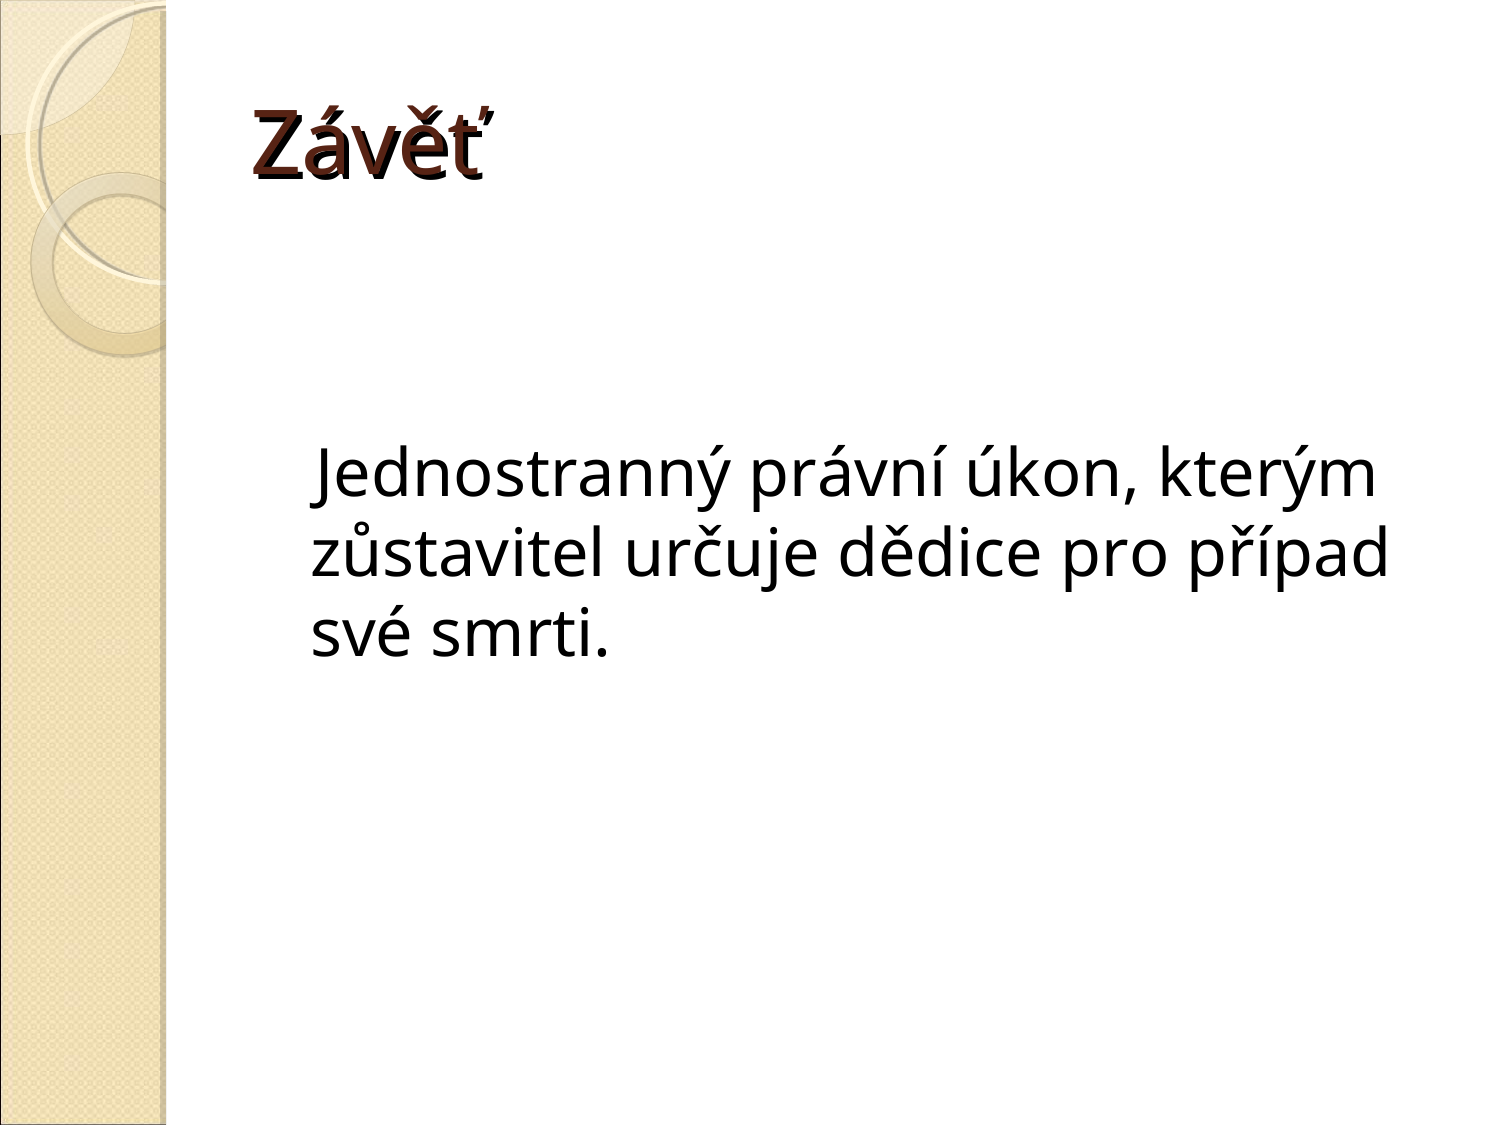

# Závěť
 Jednostranný právní úkon, kterým zůstavitel určuje dědice pro případ své smrti.